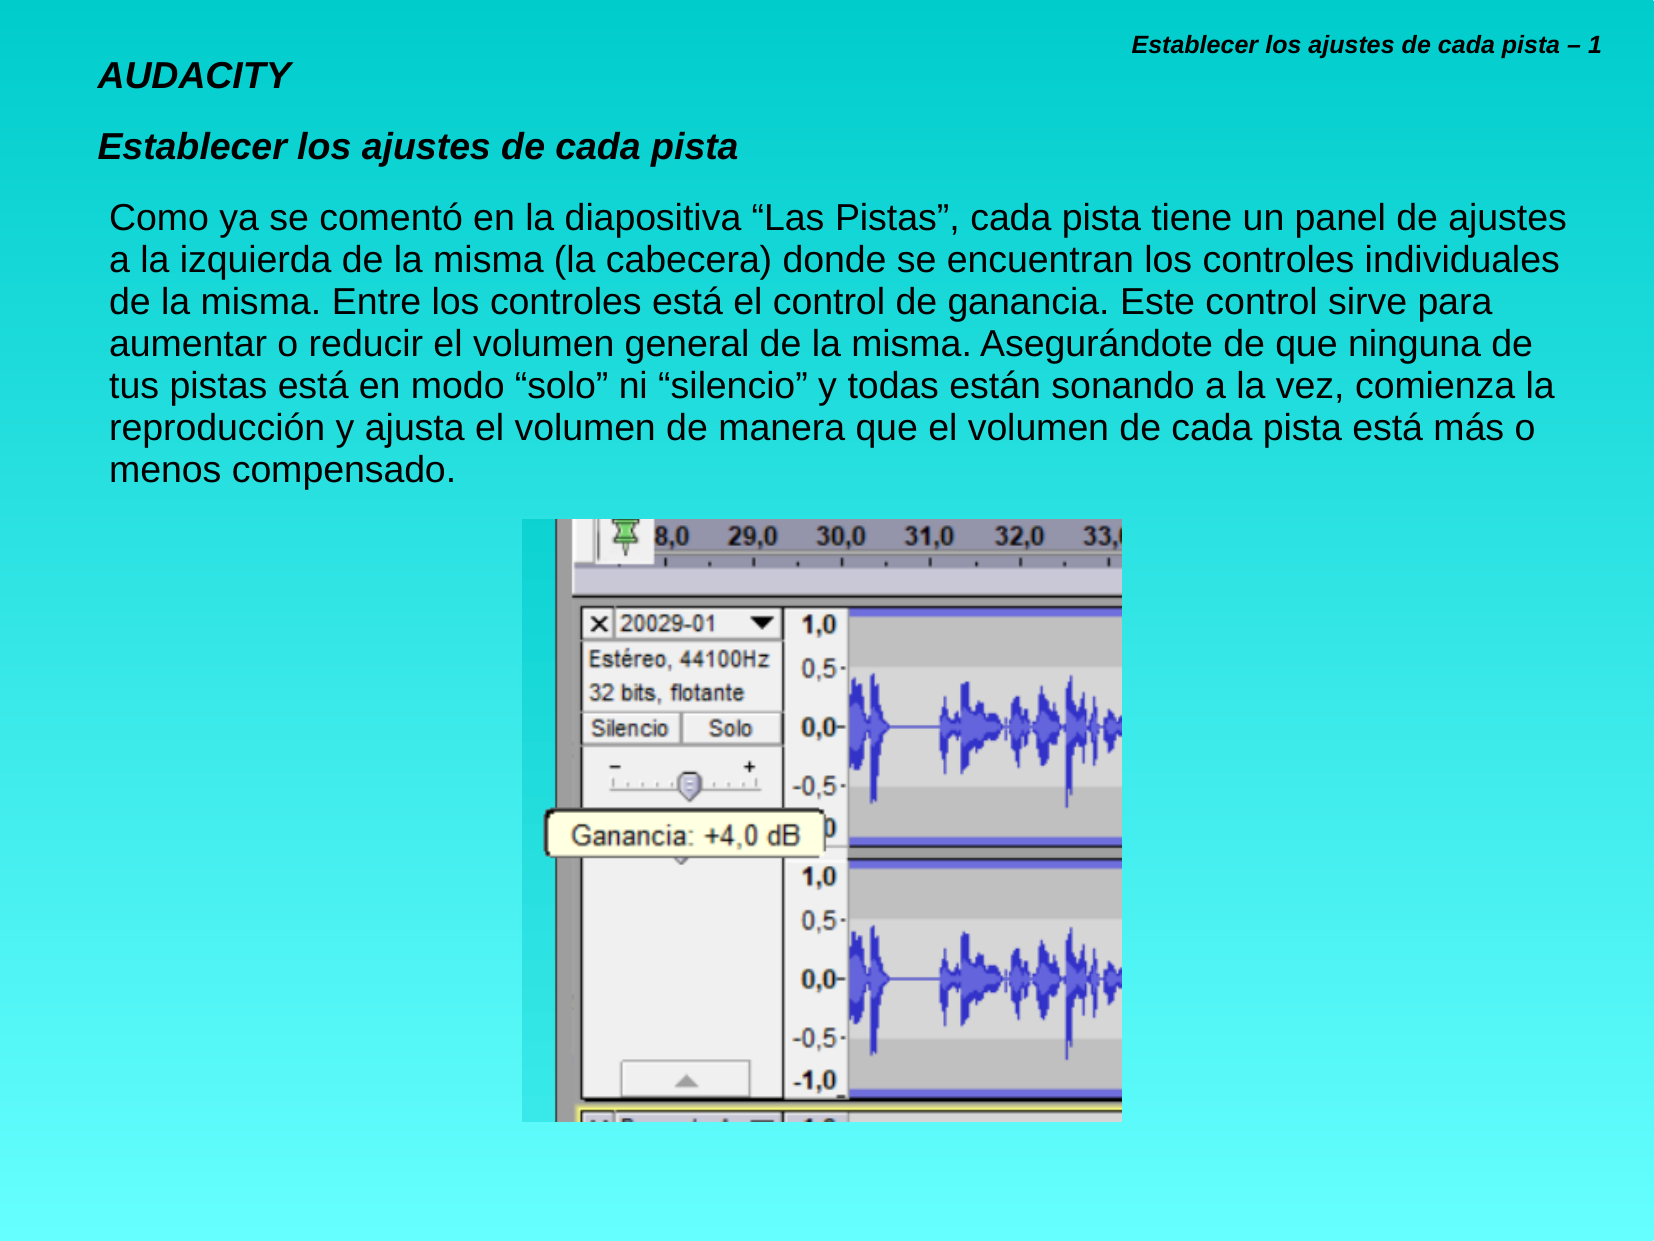

Establecer los ajustes de cada pista – 1
AUDACITY
Establecer los ajustes de cada pista
Como ya se comentó en la diapositiva “Las Pistas”, cada pista tiene un panel de ajustes a la izquierda de la misma (la cabecera) donde se encuentran los controles individuales de la misma. Entre los controles está el control de ganancia. Este control sirve para aumentar o reducir el volumen general de la misma. Asegurándote de que ninguna de tus pistas está en modo “solo” ni “silencio” y todas están sonando a la vez, comienza la reproducción y ajusta el volumen de manera que el volumen de cada pista está más o menos compensado.